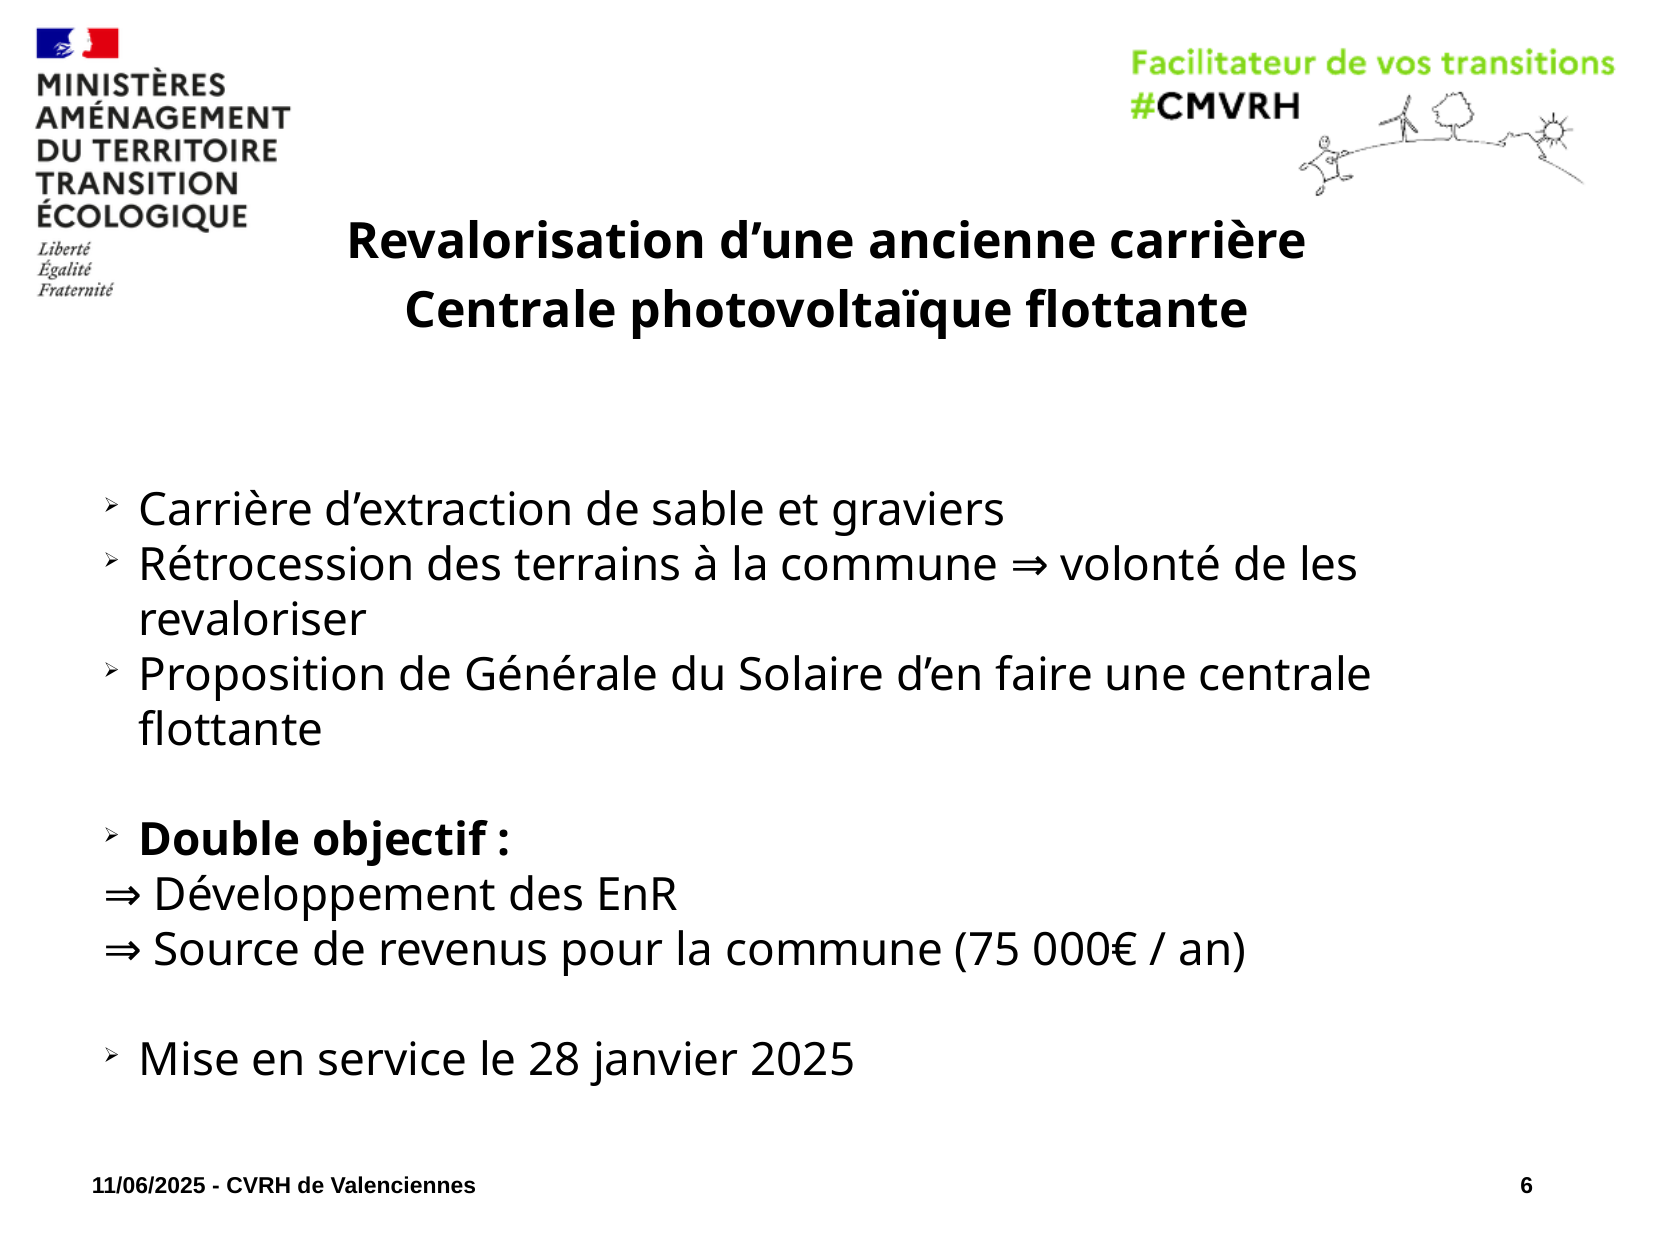

Revalorisation d’une ancienne carrière
Centrale photovoltaïque flottante
Carrière d’extraction de sable et graviers
Rétrocession des terrains à la commune ⇒ volonté de les revaloriser
Proposition de Générale du Solaire d’en faire une centrale flottante
Double objectif :
⇒ Développement des EnR
⇒ Source de revenus pour la commune (75 000€ / an)
Mise en service le 28 janvier 2025
11/06/2025 - CVRH de Valenciennes